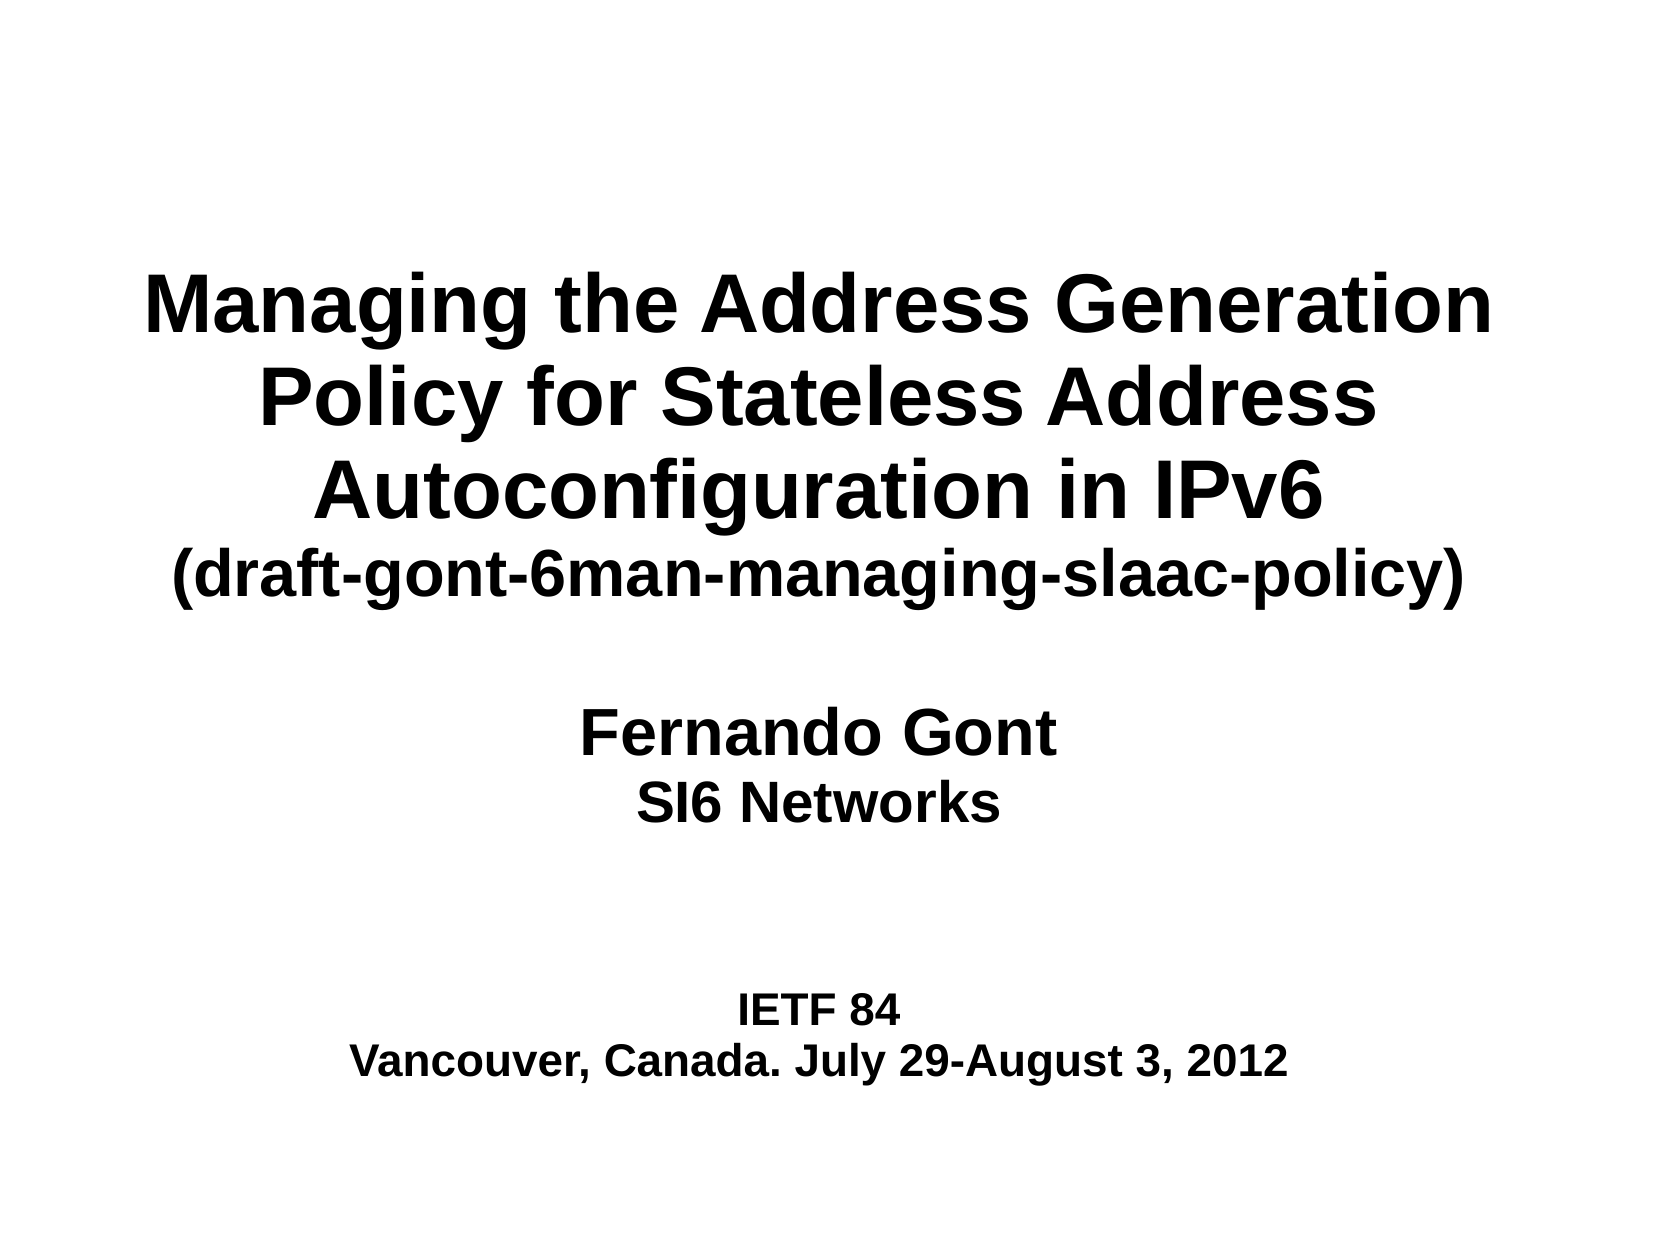

# Managing the Address Generation Policy for Stateless Address Autoconfiguration in IPv6
(draft-gont-6man-managing-slaac-policy)
Fernando Gont
SI6 Networks
IETF 84
Vancouver, Canada. July 29-August 3, 2012